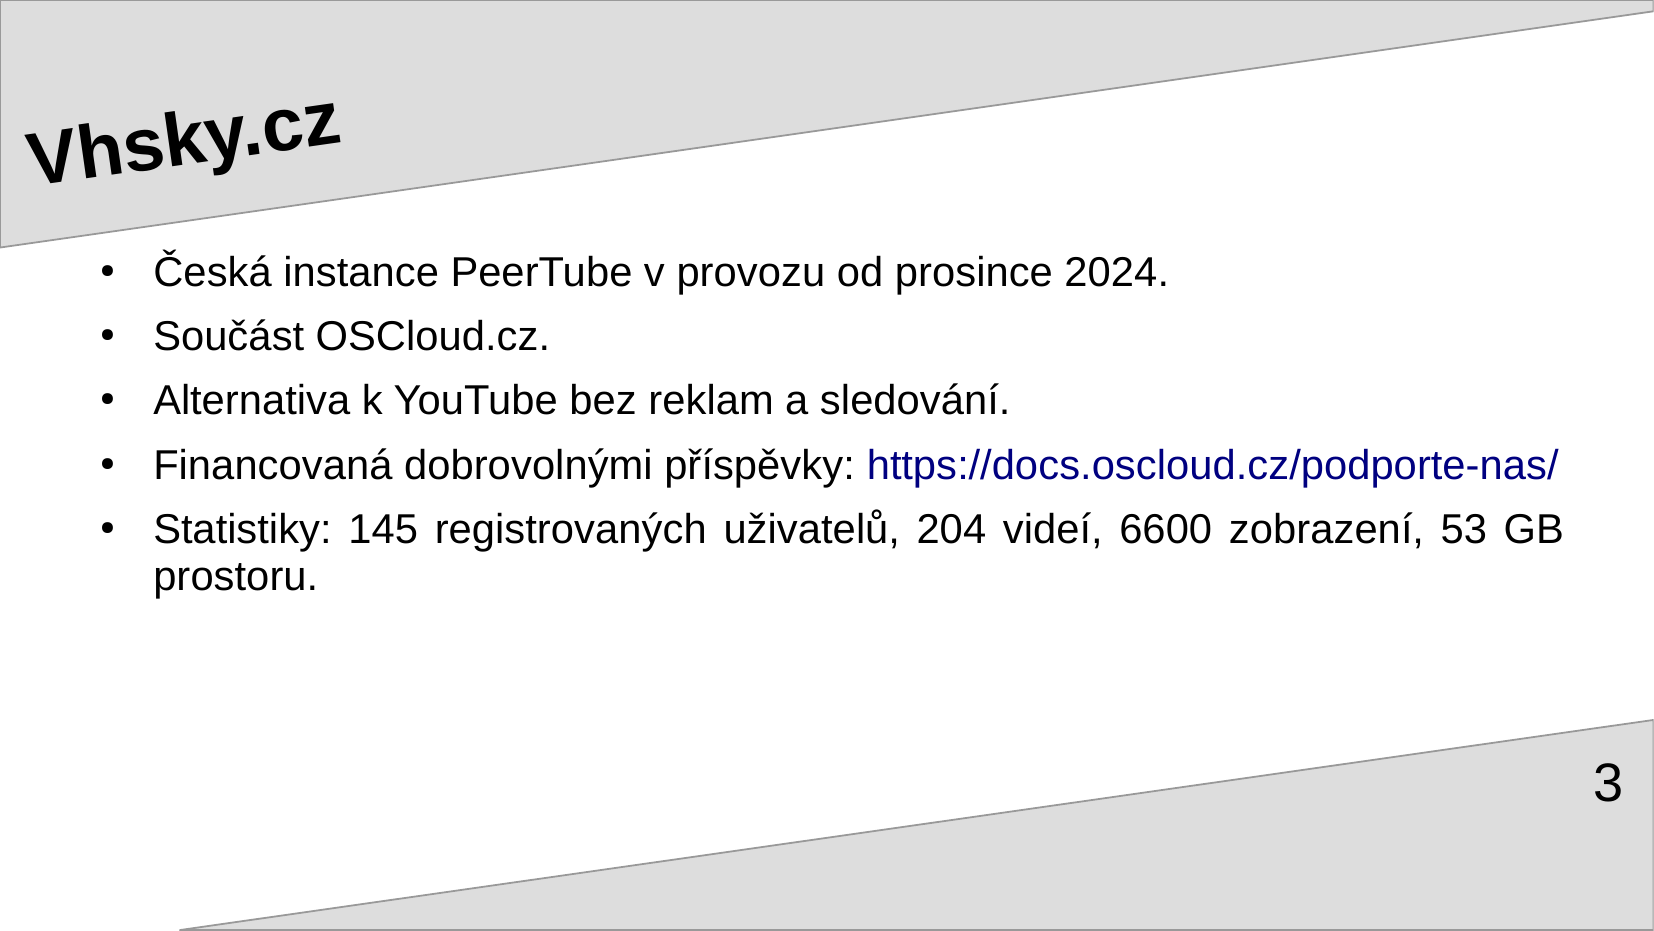

# Vhsky.cz
Česká instance PeerTube v provozu od prosince 2024.
Součást OSCloud.cz.
Alternativa k YouTube bez reklam a sledování.
Financovaná dobrovolnými příspěvky: https://docs.oscloud.cz/podporte-nas/
Statistiky: 145 registrovaných uživatelů, 204 videí, 6600 zobrazení, 53 GB prostoru.
3